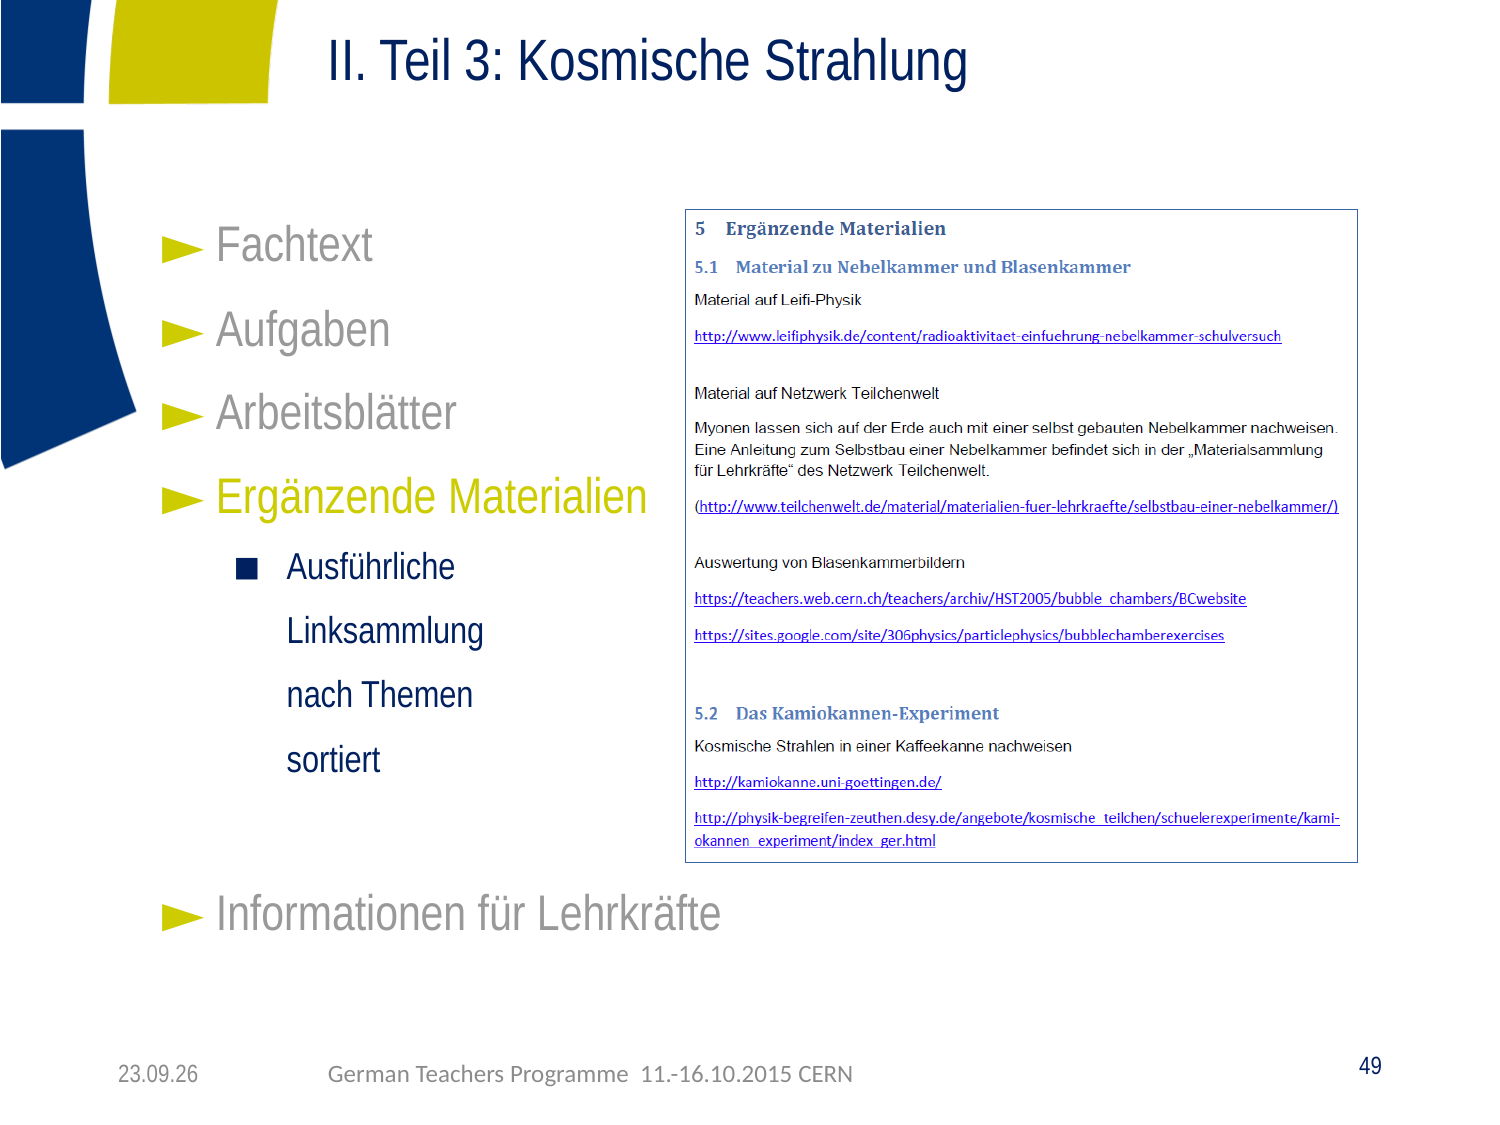

II. Teil 3: Kosmische Strahlung
# Fachtext
Aufgaben
Arbeitsblätter
Ergänzende Materialien
Ausführliche
Linksammlung
nach Themen
sortiert
Informationen für Lehrkräfte
German Teachers Programme 11.-16.10.2015 CERN